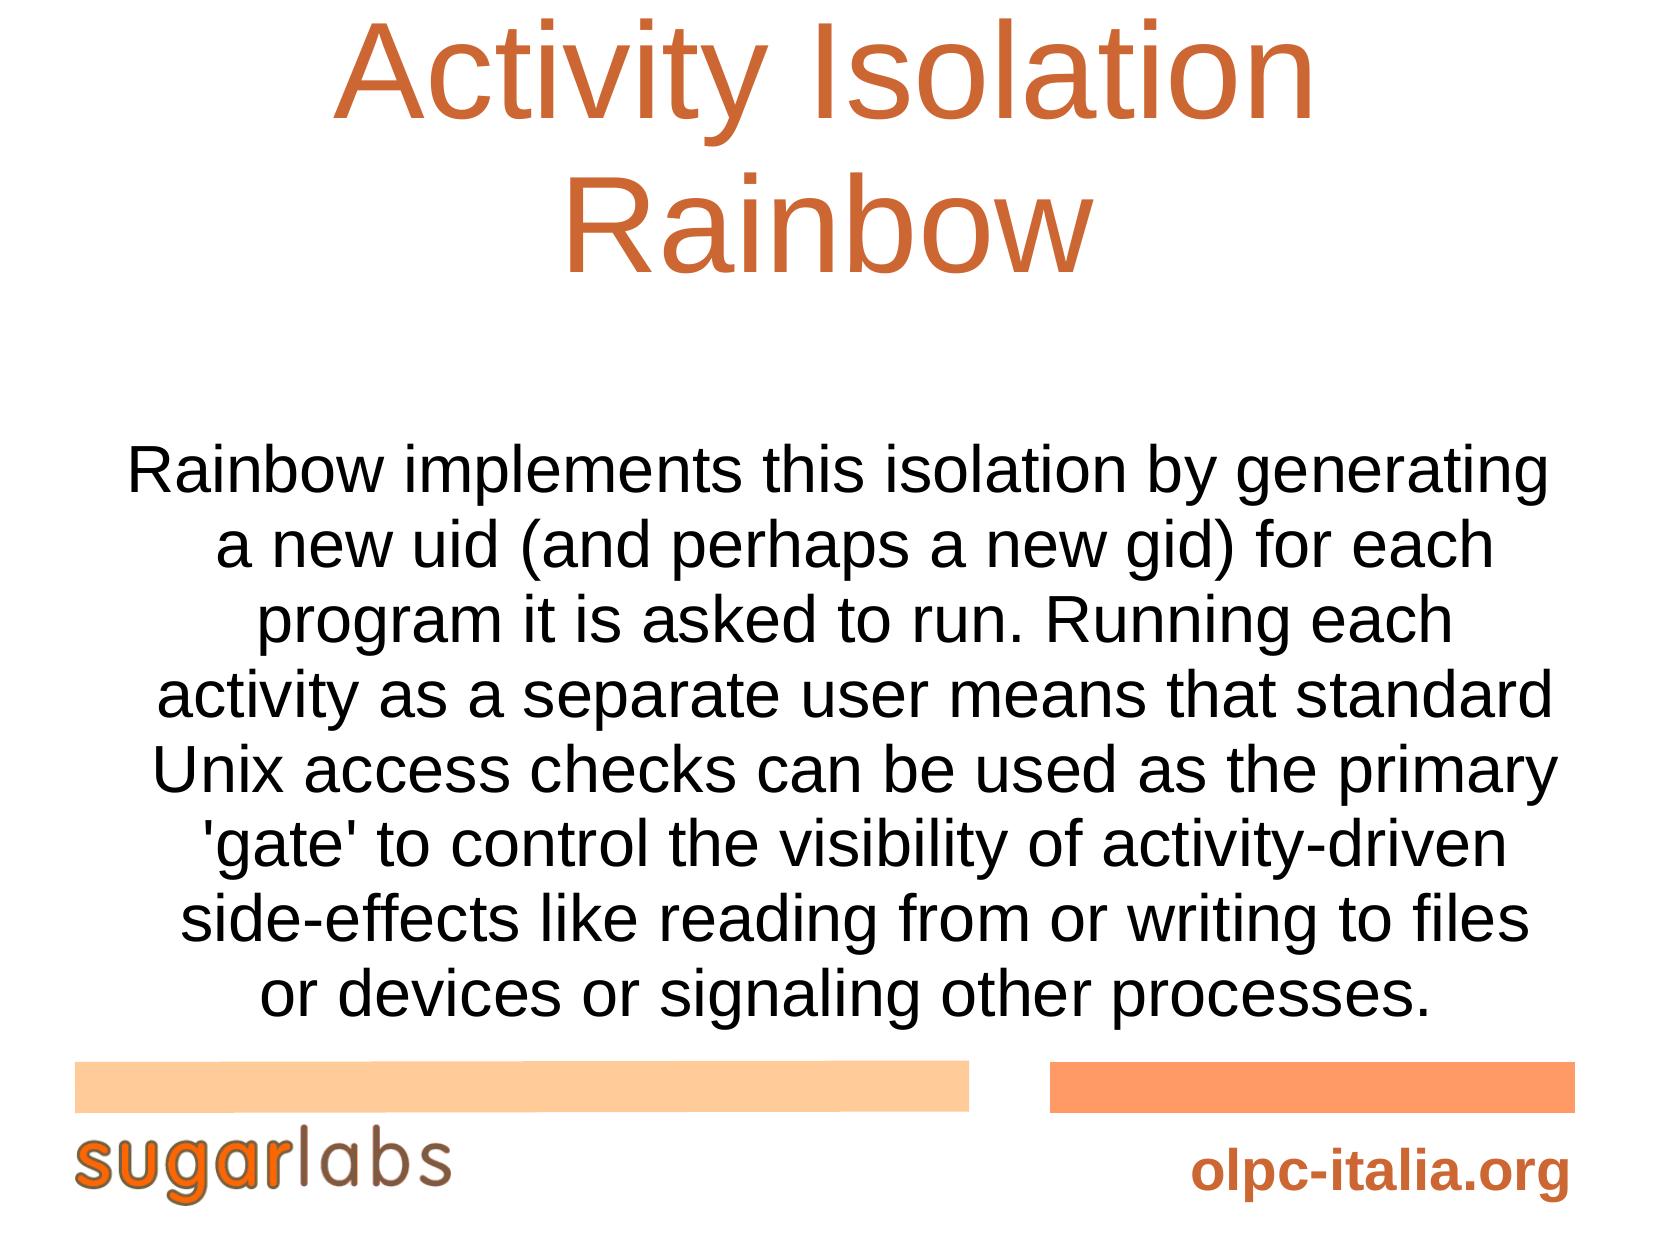

# Activity Isolation Rainbow
Rainbow implements this isolation by generating a new uid (and perhaps a new gid) for each program it is asked to run. Running each activity as a separate user means that standard Unix access checks can be used as the primary 'gate' to control the visibility of activity-driven side-effects like reading from or writing to files or devices or signaling other processes.